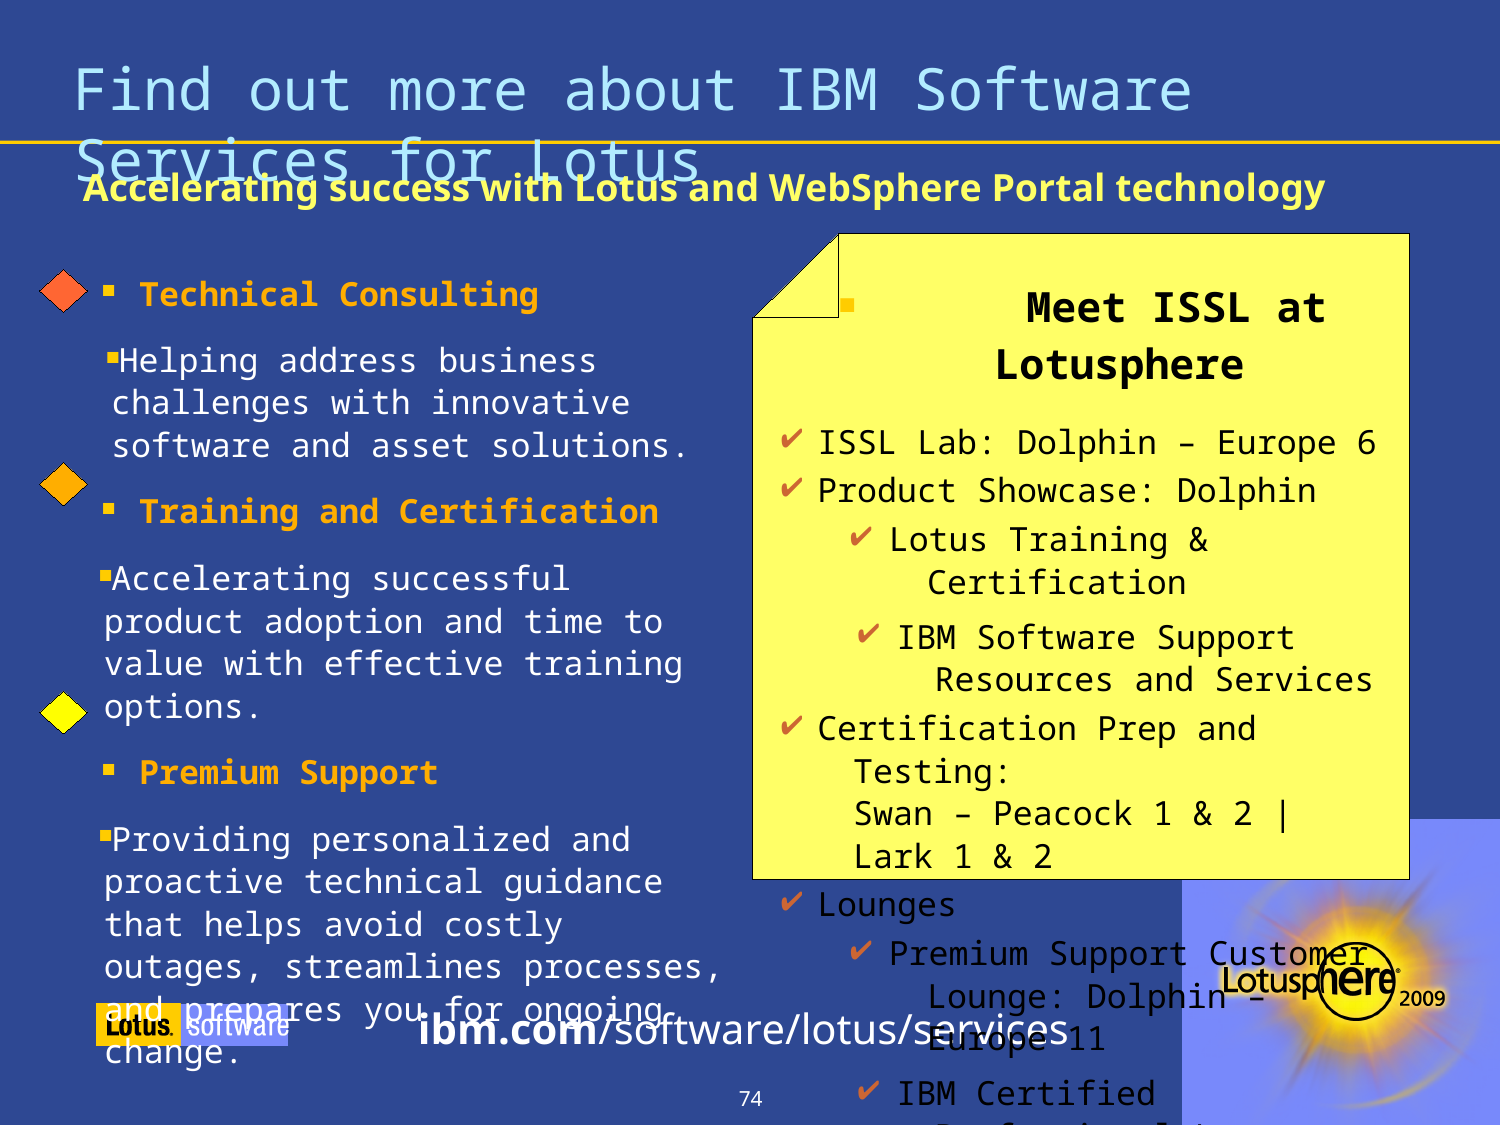

# Find out more about IBM Software Services for Lotus
Accelerating success with Lotus and WebSphere Portal technology
Technical Consulting
Helping address business challenges with innovative software and asset solutions.
Training and Certification
Accelerating successful product adoption and time to value with effective training options.
Premium Support
Providing personalized and proactive technical guidance that helps avoid costly outages, streamlines processes, and prepares you for ongoing change.
 Meet ISSL at Lotusphere
ISSL Lab: Dolphin – Europe 6
Product Showcase: Dolphin
Lotus Training & Certification
IBM Software Support Resources and Services
Certification Prep and Testing:
Swan – Peacock 1 & 2 | Lark 1 & 2
Lounges
Premium Support Customer Lounge: Dolphin – Europe 11
IBM Certified Professional Lounge: Swan – Suite 706
ibm.com/software/lotus/services
74